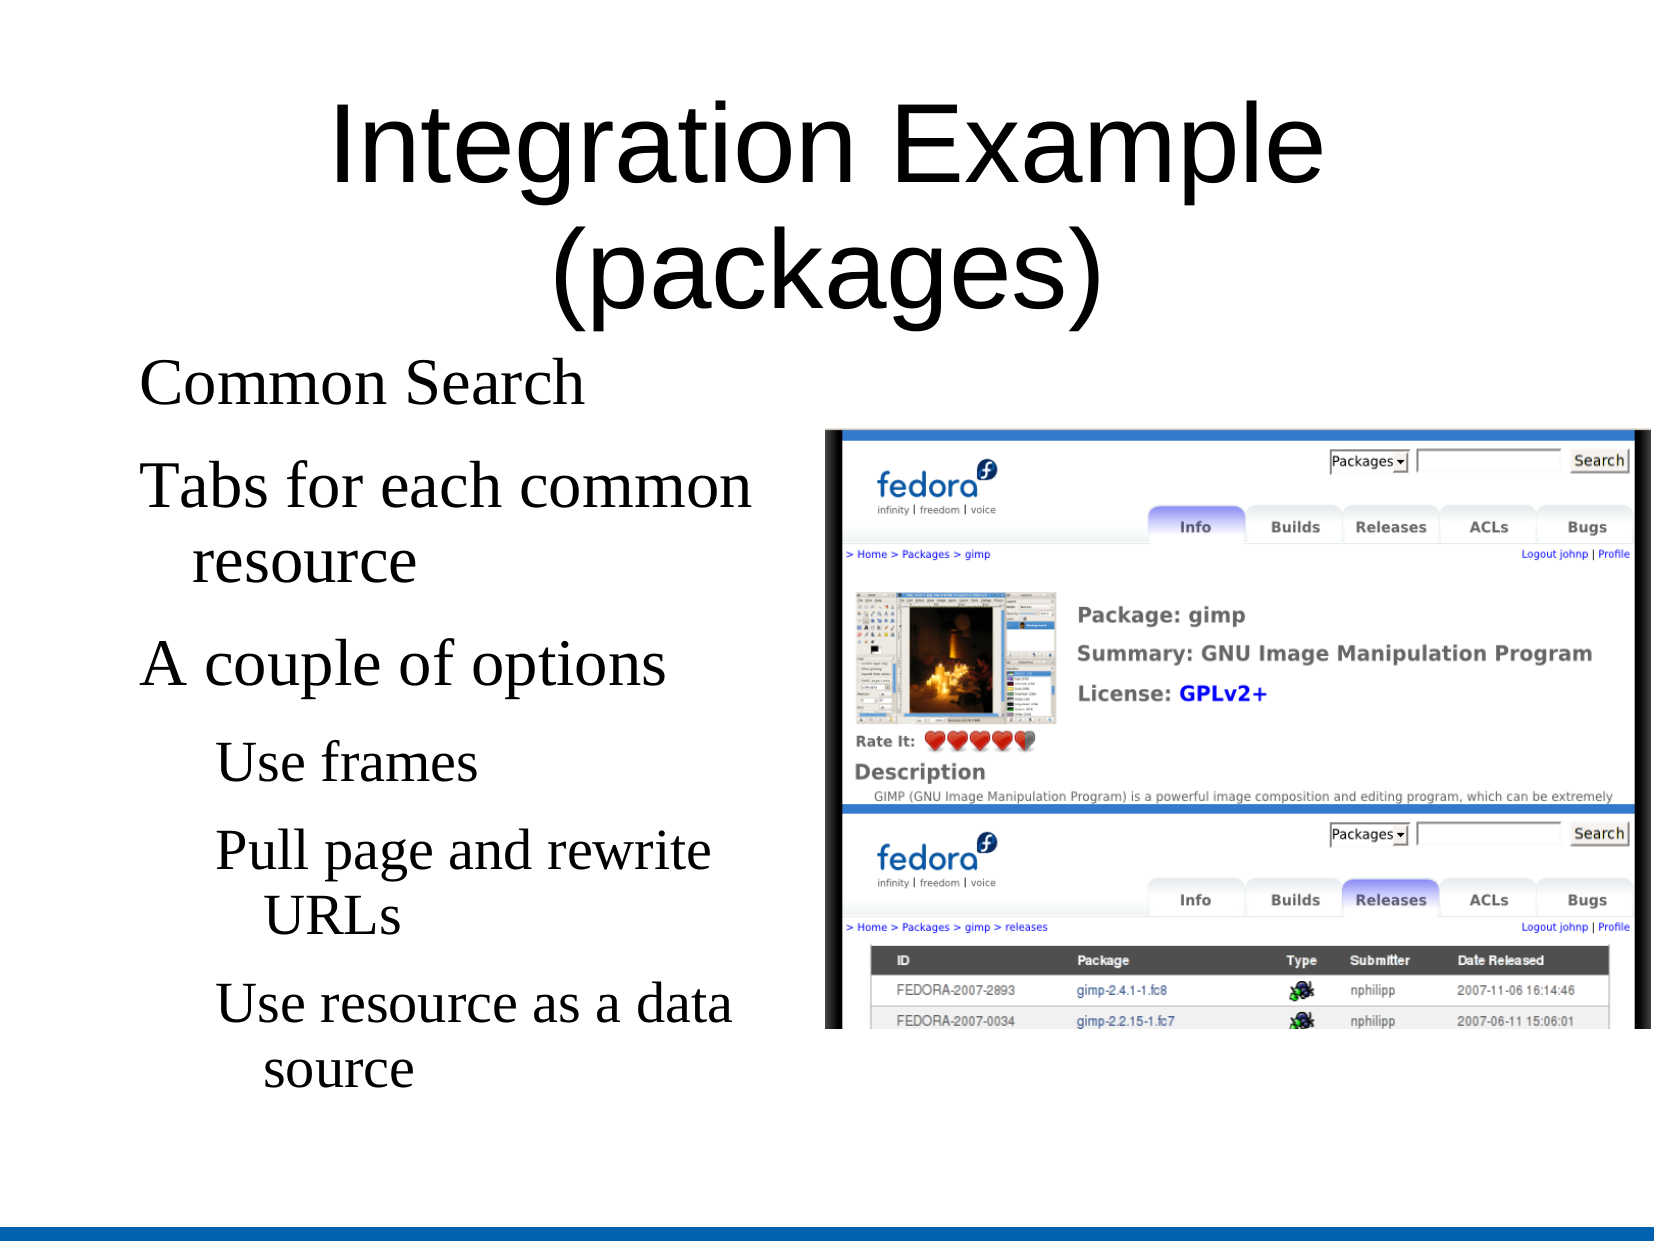

# Integration Example (packages)
Common Search
Tabs for each common resource
A couple of options
Use frames
Pull page and rewrite URLs
Use resource as a data source